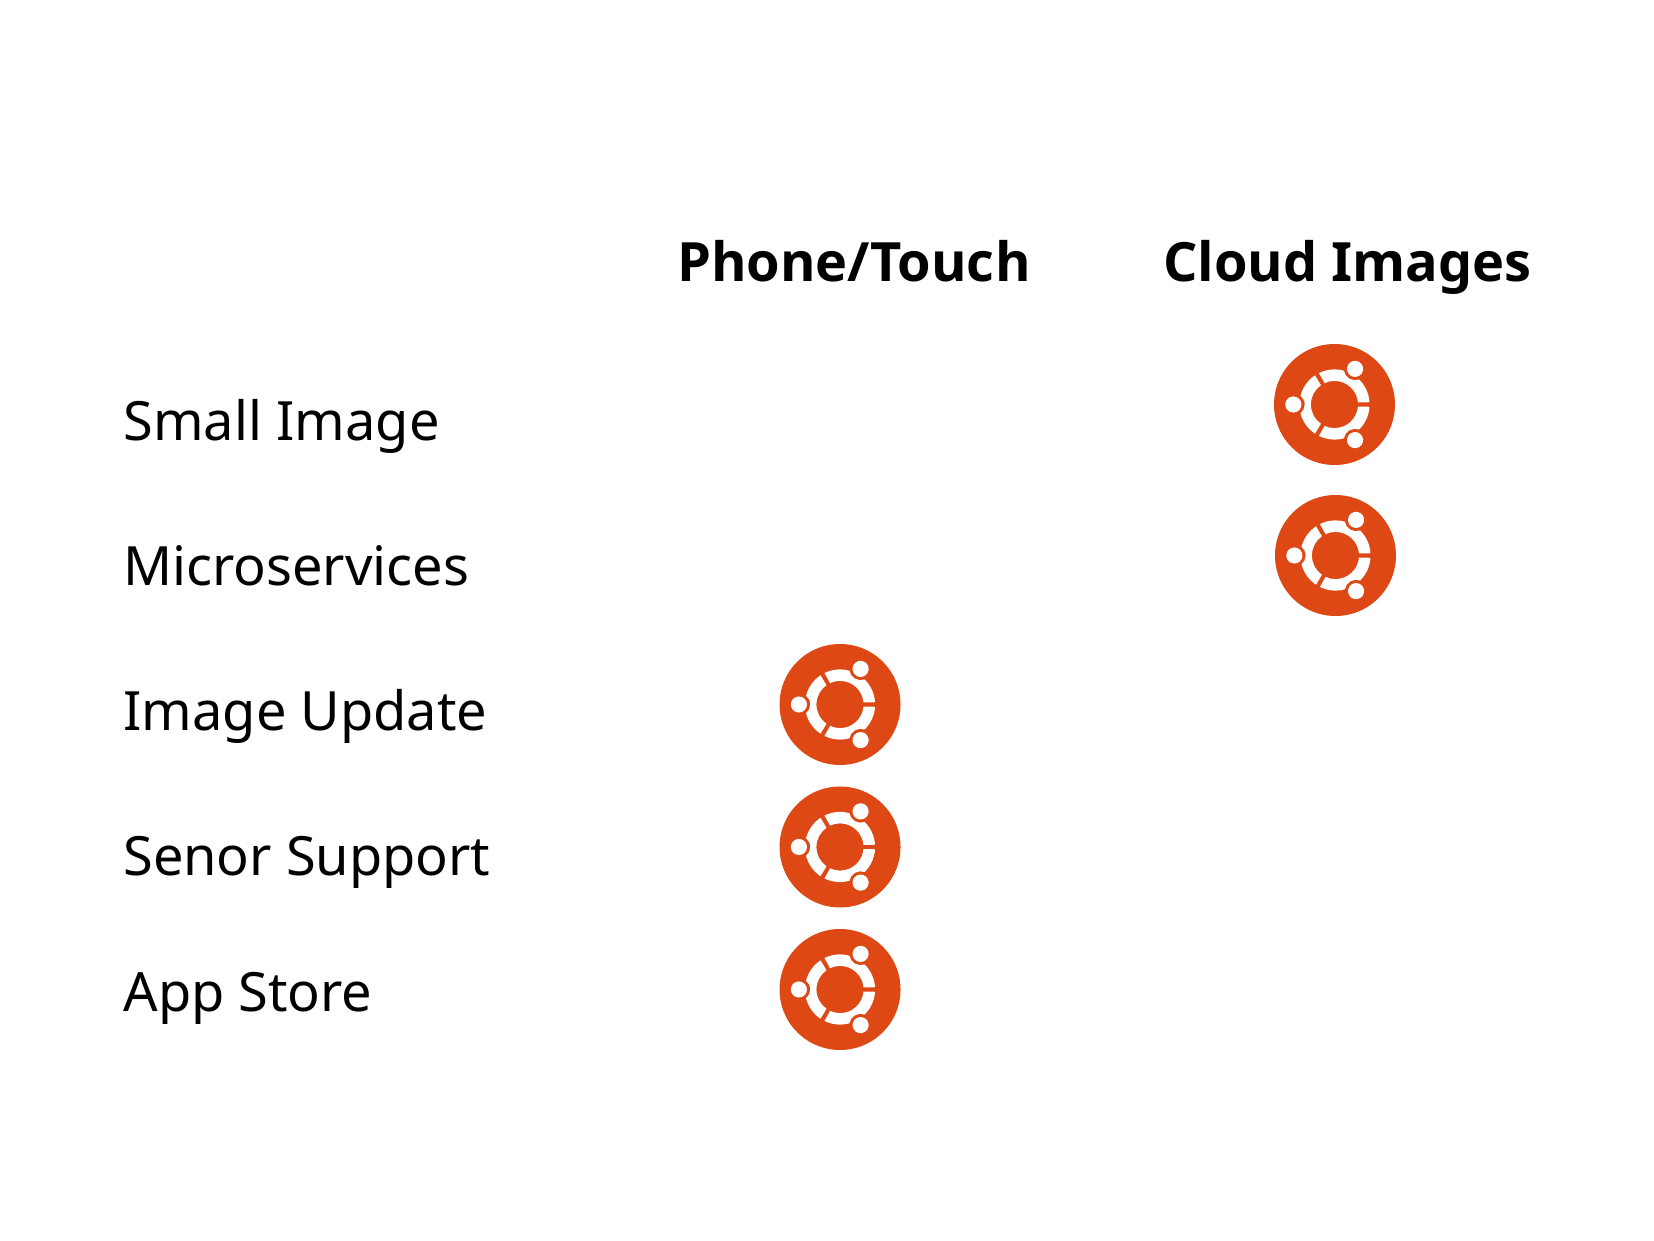

Phone/Touch
Cloud Images
Small Image
Microservices
Image Update
Senor Support
App Store